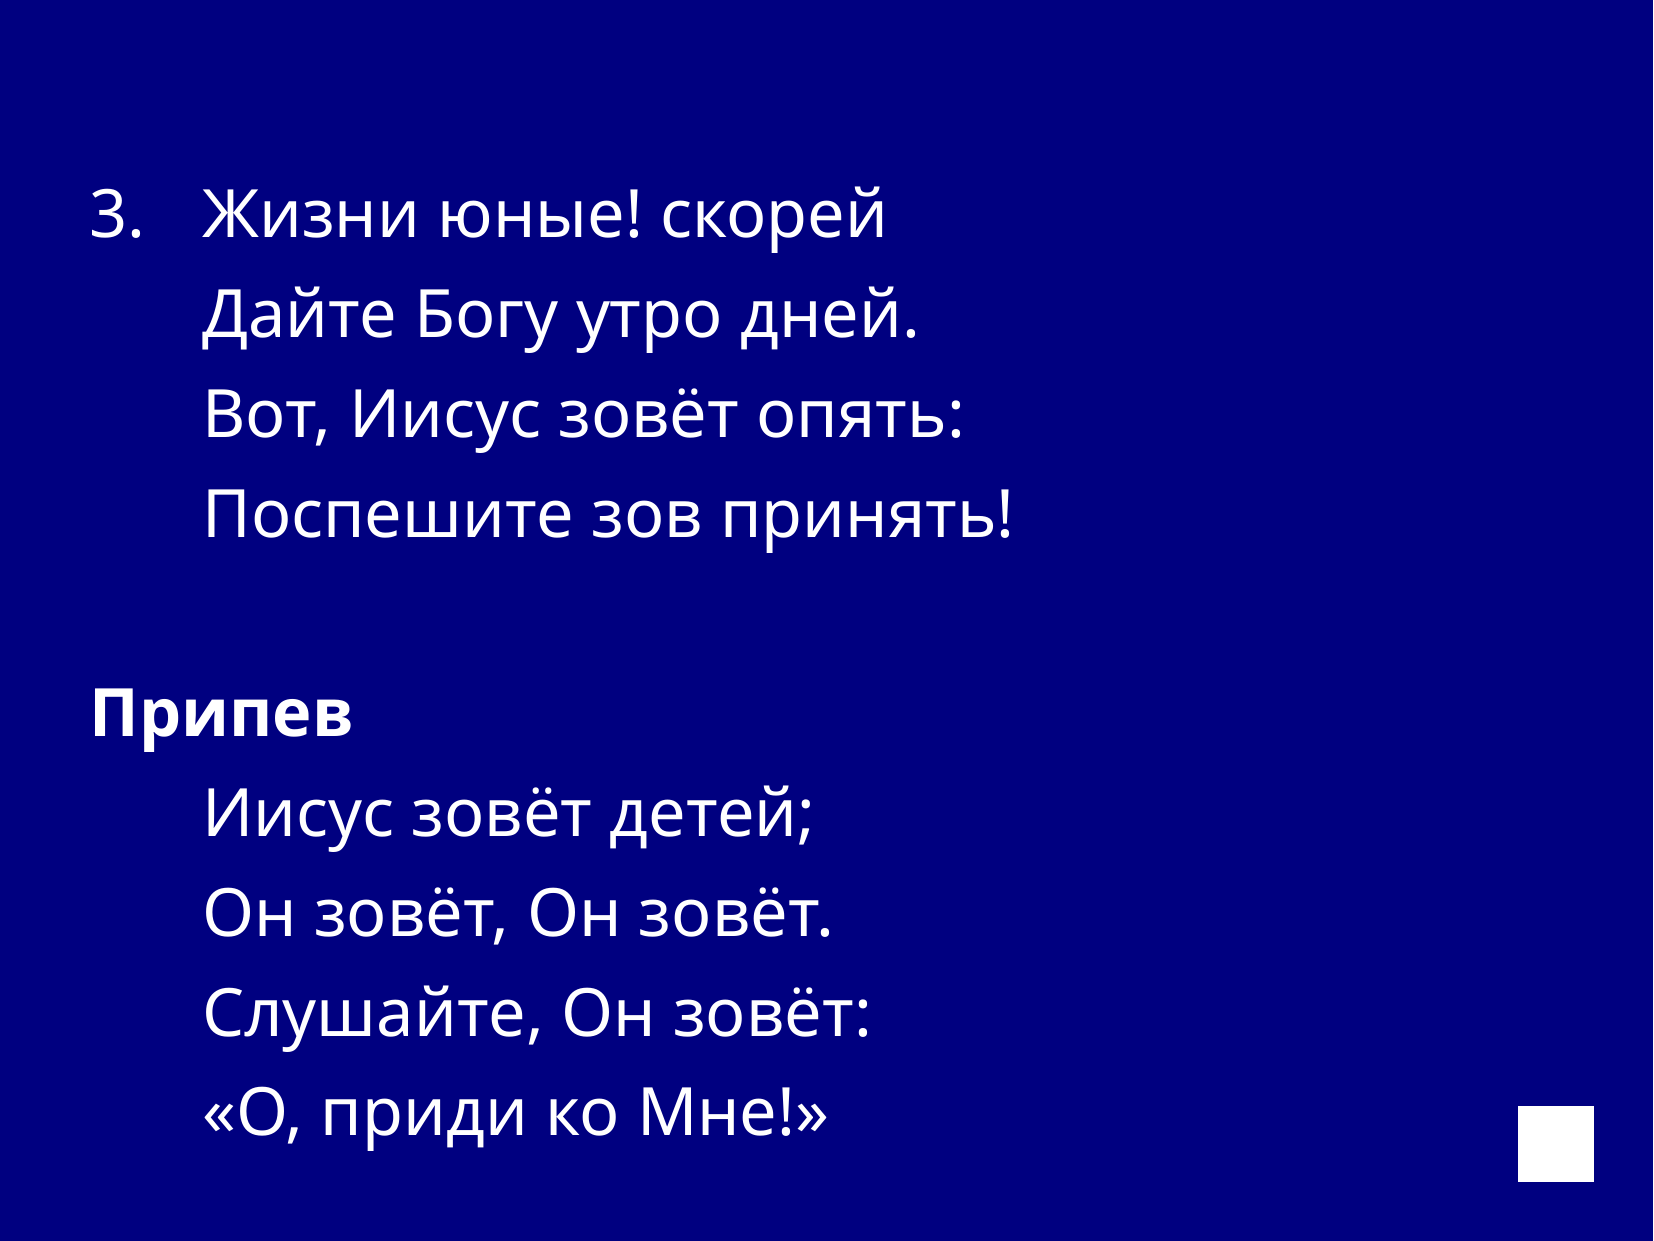

3.	Жизни юные! скорей
	Дайте Богу утро дней.
	Вот, Иисус зовёт опять:
	Поспешите зов принять!
Припев
	Иисус зовёт детей;
	Он зовёт, Он зовёт.
	Слушайте, Он зовёт:
	«О, приди ко Мне!»